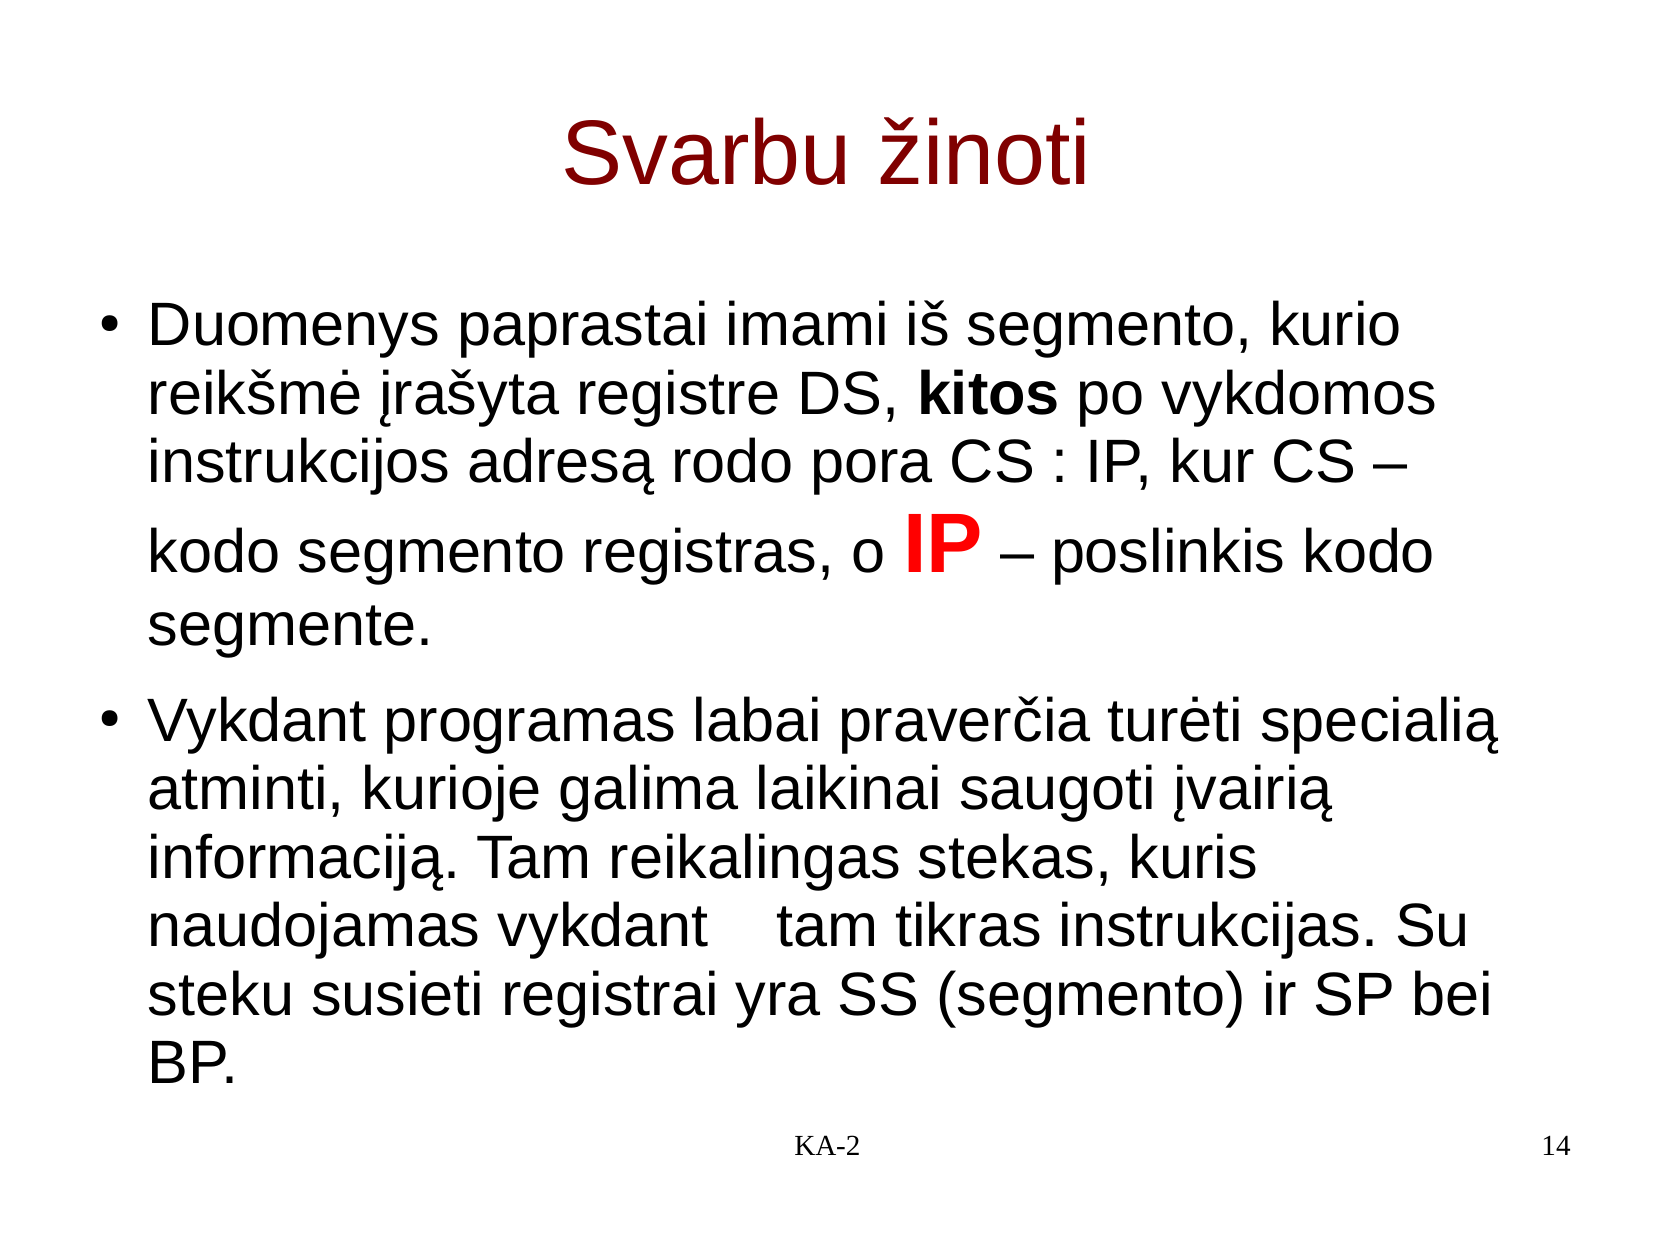

# Svarbu žinoti
Duomenys paprastai imami iš segmento, kurio reikšmė įrašyta registre DS, kitos po vykdomos instrukcijos adresą rodo pora CS : IP, kur CS – kodo segmento registras, o IP – poslinkis kodo segmente.
Vykdant programas labai praverčia turėti specialią atminti, kurioje galima laikinai saugoti įvairią informaciją. Tam reikalingas stekas, kuris naudojamas vykdant tam tikras instrukcijas. Su steku susieti registrai yra SS (segmento) ir SP bei BP.
KA-2
14